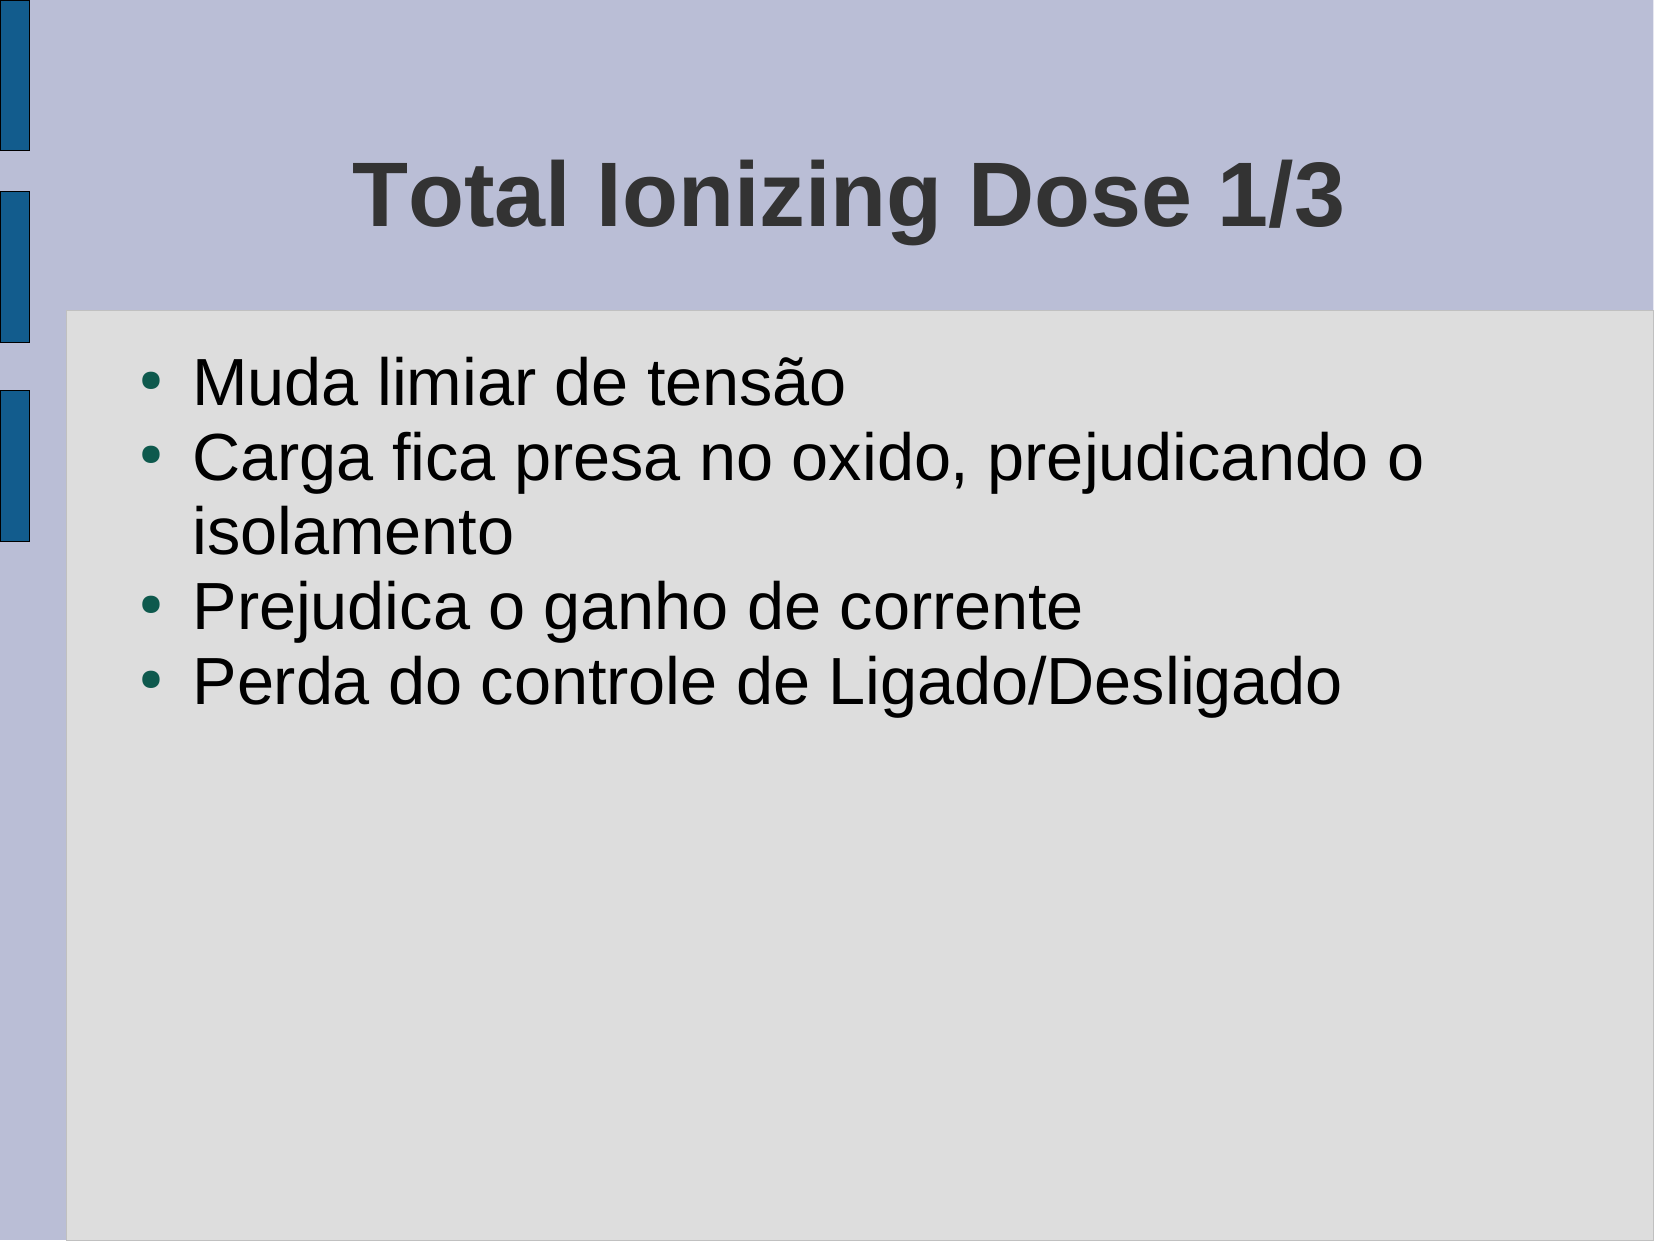

# Total Ionizing Dose 1/3
Muda limiar de tensão
Carga fica presa no oxido, prejudicando o isolamento
Prejudica o ganho de corrente
Perda do controle de Ligado/Desligado